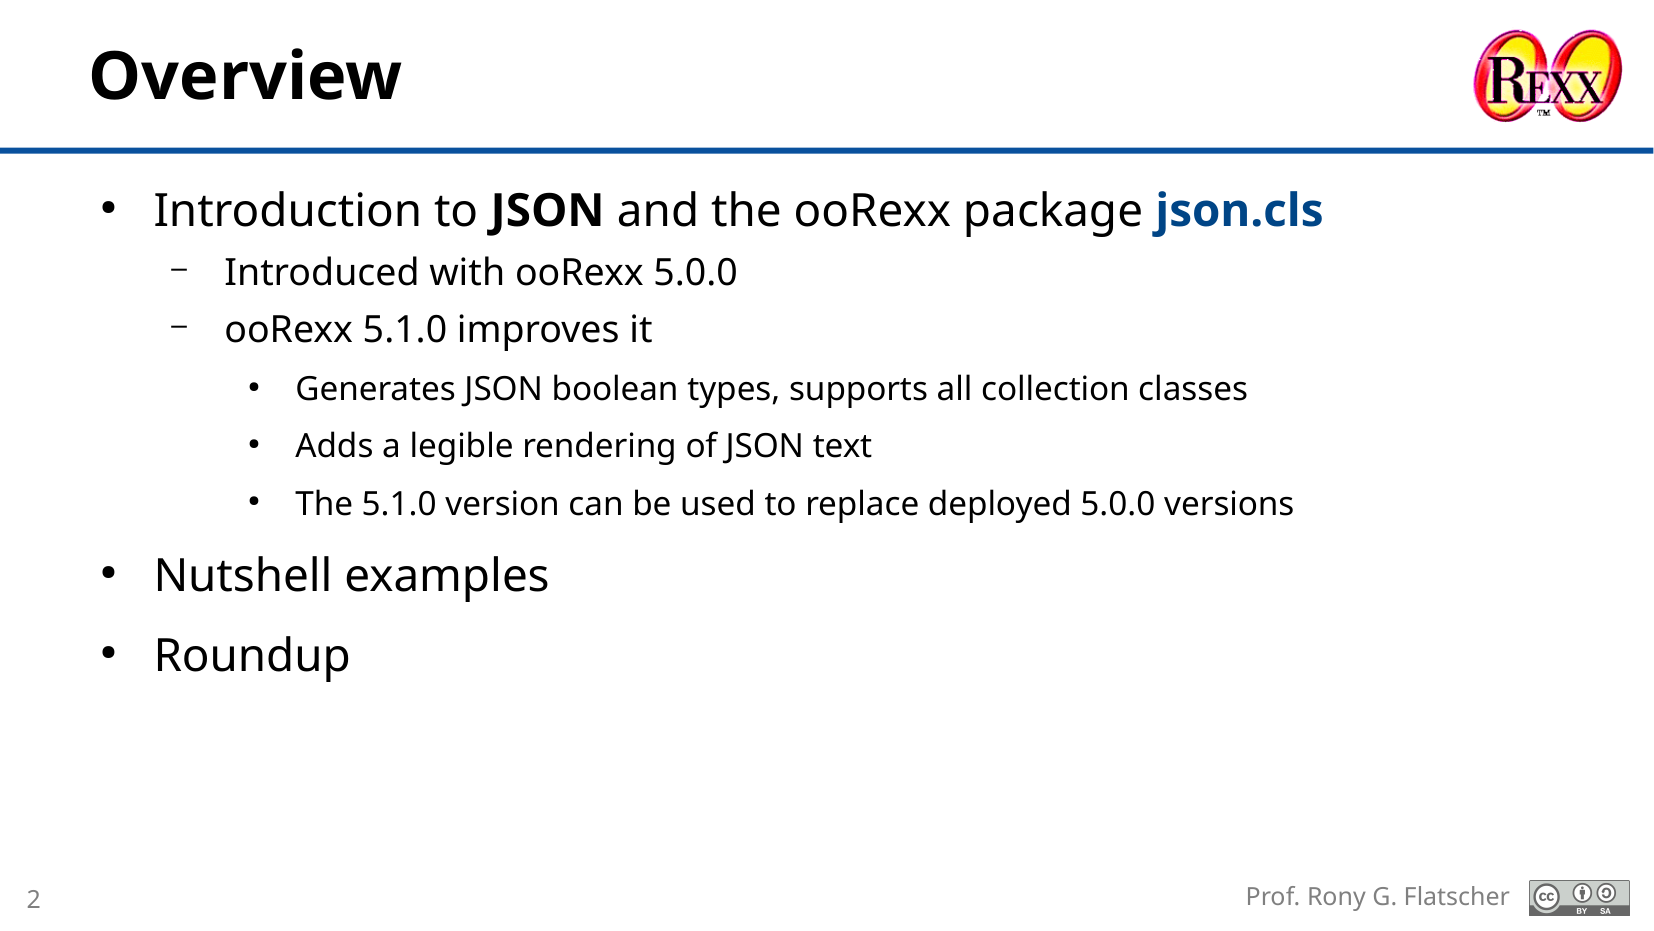

# Overview
Introduction to JSON and the ooRexx package json.cls
Introduced with ooRexx 5.0.0
ooRexx 5.1.0 improves it
Generates JSON boolean types, supports all collection classes
Adds a legible rendering of JSON text
The 5.1.0 version can be used to replace deployed 5.0.0 versions
Nutshell examples
Roundup